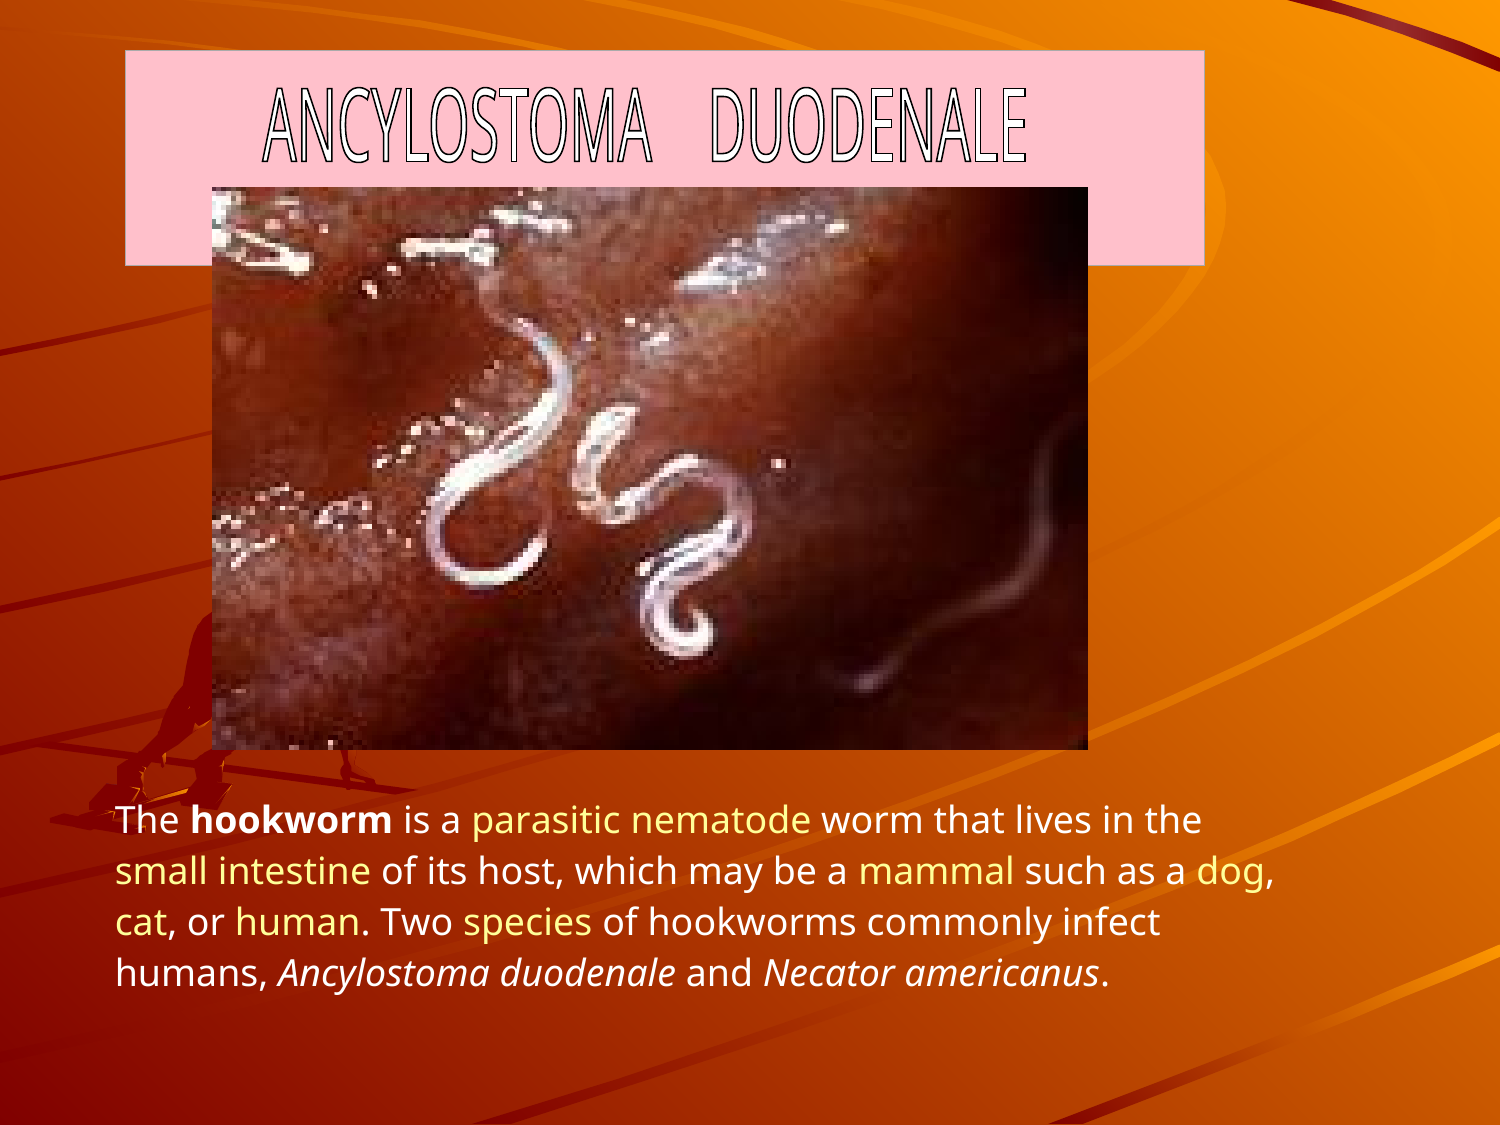

ANCYLOSTOMA DUODENALE
The hookworm is a parasitic nematode worm that lives in the small intestine of its host, which may be a mammal such as a dog, cat, or human. Two species of hookworms commonly infect humans, Ancylostoma duodenale and Necator americanus.